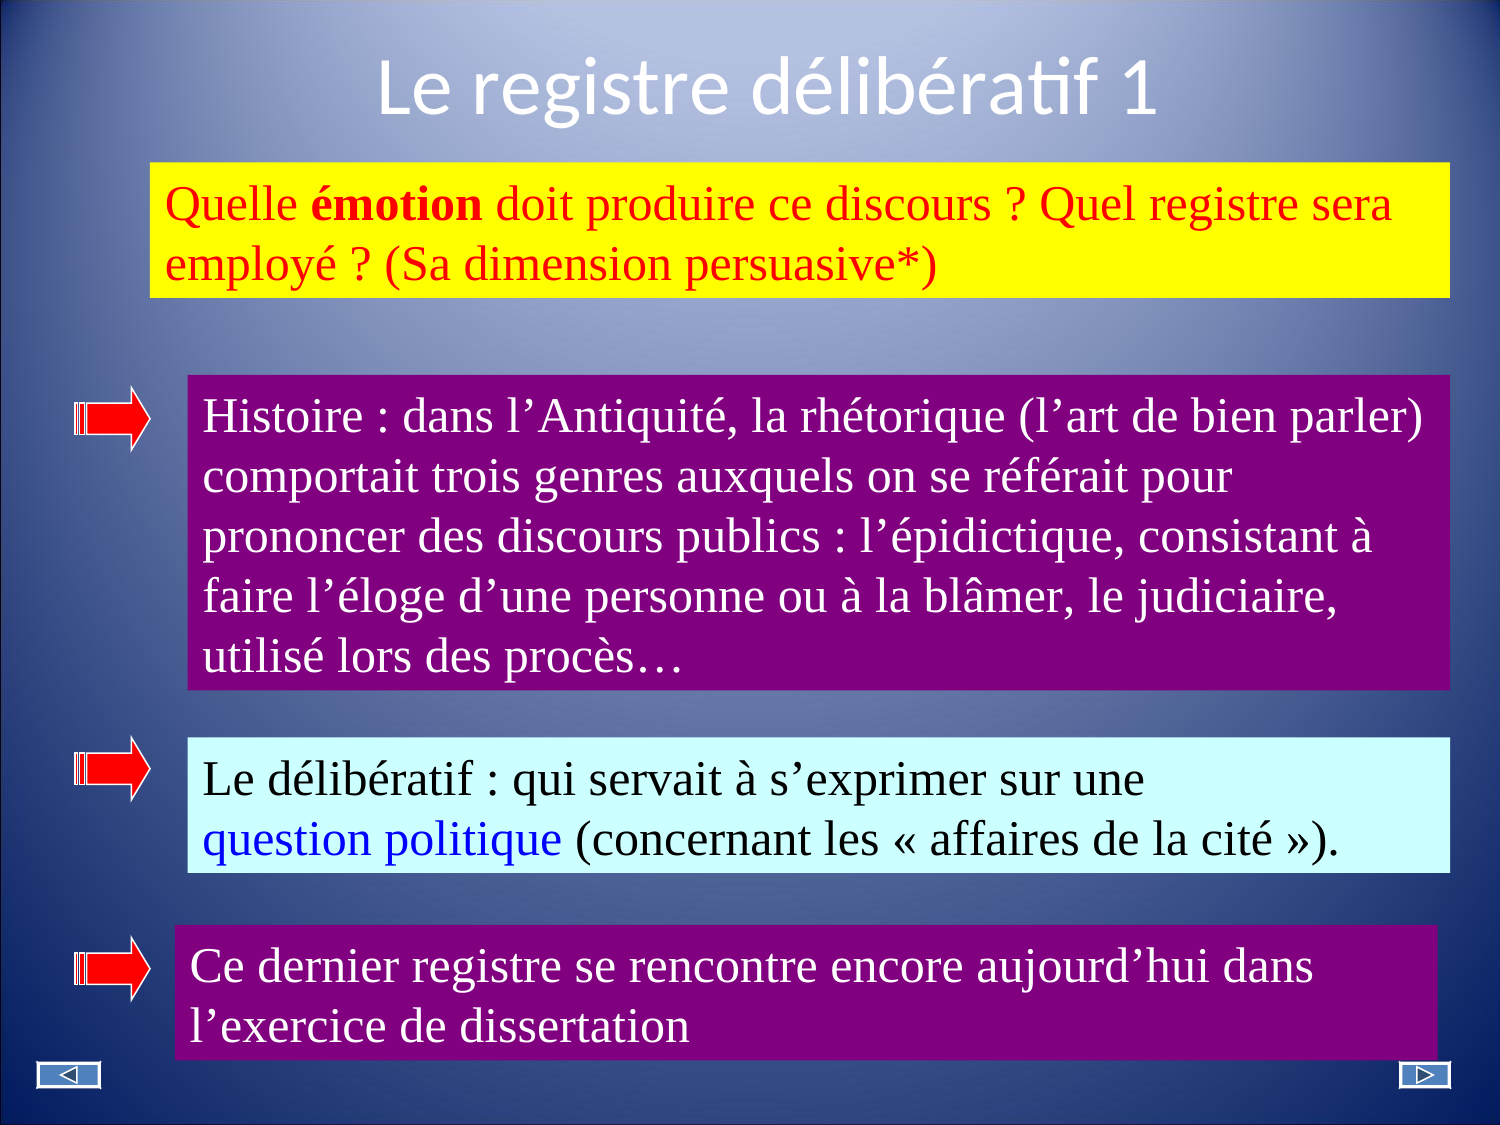

# Le registre délibératif 1
Quelle émotion doit produire ce discours ? Quel registre sera employé ? (Sa dimension persuasive*)
Histoire : dans l’Antiquité, la rhétorique (l’art de bien parler) comportait trois genres auxquels on se référait pour prononcer des discours publics : l’épidictique, consistant à faire l’éloge d’une personne ou à la blâmer, le judiciaire, utilisé lors des procès…
Le délibératif : qui servait à s’exprimer sur une question politique (concernant les « affaires de la cité »).
Ce dernier registre se rencontre encore aujourd’hui dans l’exercice de dissertation